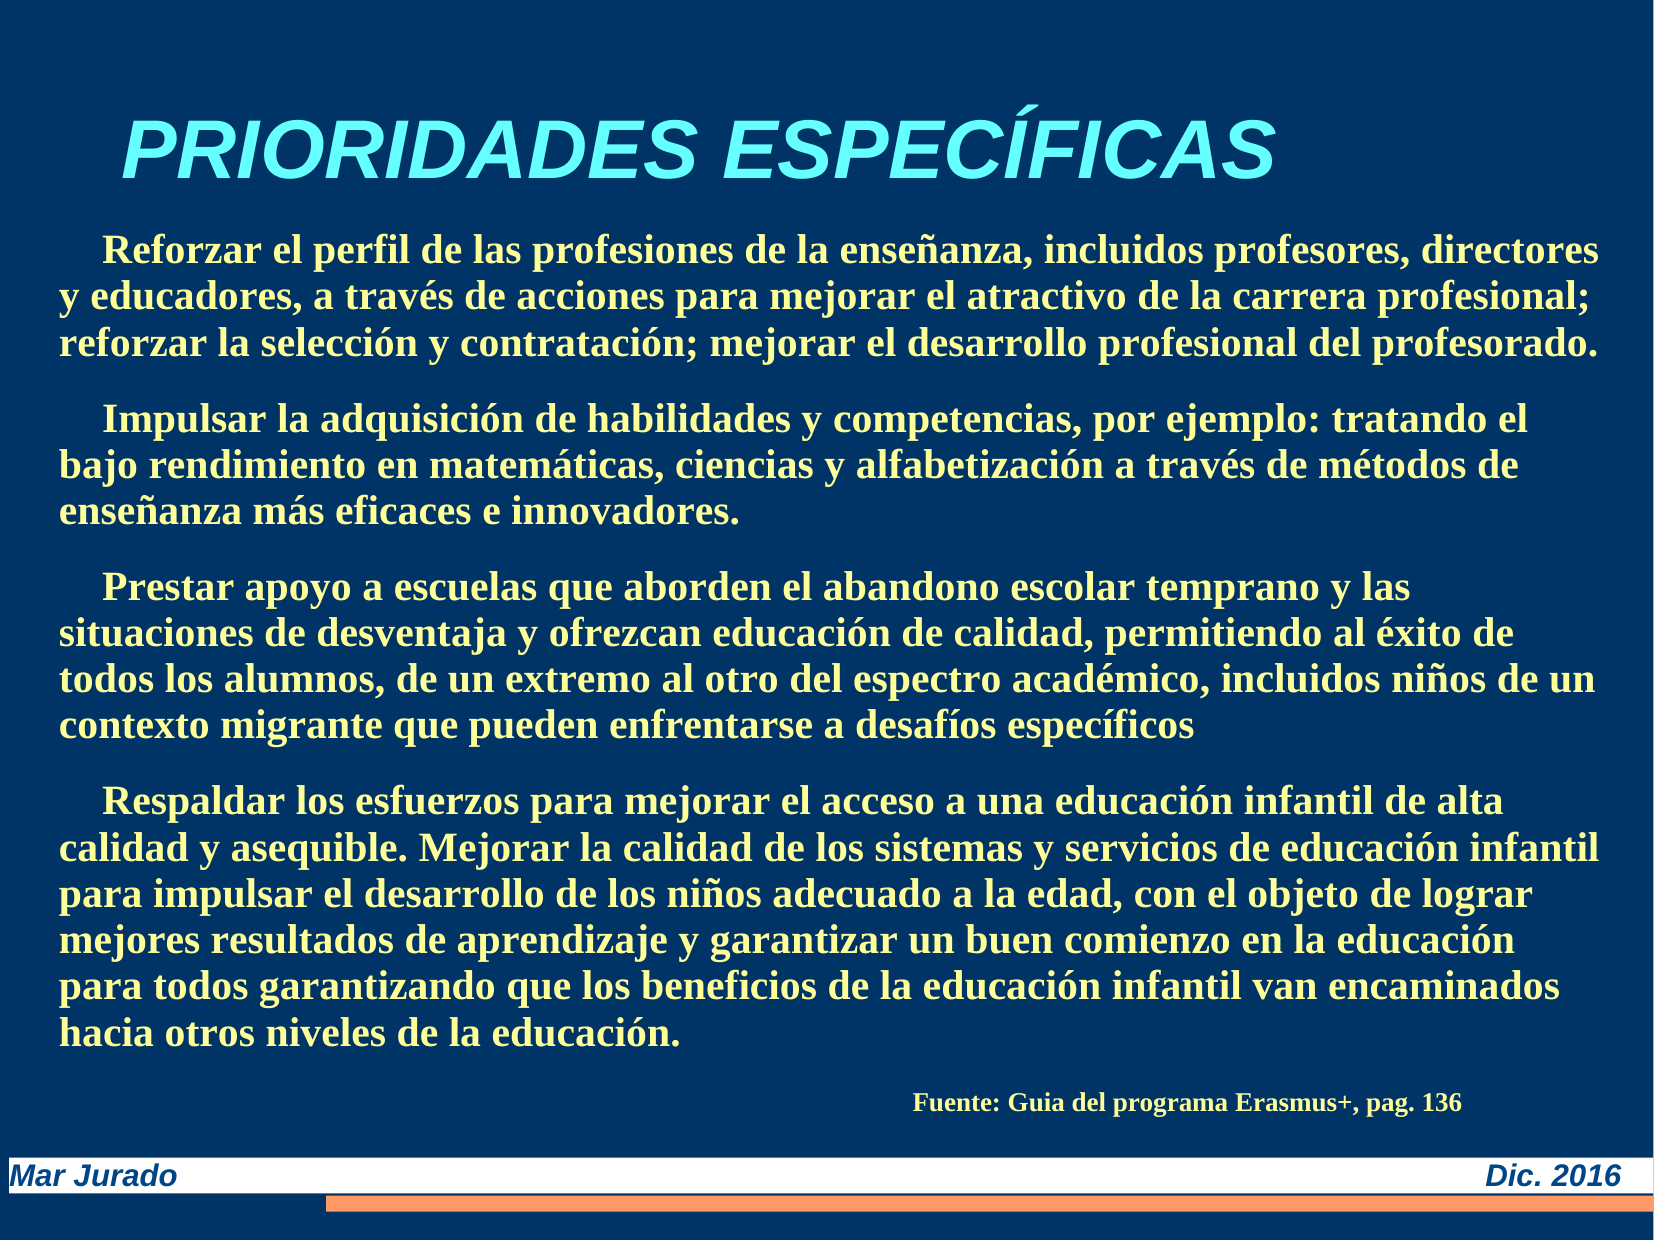

# PRIORIDADES ESPECÍFICAS
 Reforzar el perfil de las profesiones de la enseñanza, incluidos profesores, directores y educadores, a través de acciones para mejorar el atractivo de la carrera profesional; reforzar la selección y contratación; mejorar el desarrollo profesional del profesorado.
 Impulsar la adquisición de habilidades y competencias, por ejemplo: tratando el bajo rendimiento en matemáticas, ciencias y alfabetización a través de métodos de enseñanza más eficaces e innovadores.
 Prestar apoyo a escuelas que aborden el abandono escolar temprano y las situaciones de desventaja y ofrezcan educación de calidad, permitiendo al éxito de todos los alumnos, de un extremo al otro del espectro académico, incluidos niños de un contexto migrante que pueden enfrentarse a desafíos específicos
 Respaldar los esfuerzos para mejorar el acceso a una educación infantil de alta calidad y asequible. Mejorar la calidad de los sistemas y servicios de educación infantil para impulsar el desarrollo de los niños adecuado a la edad, con el objeto de lograr mejores resultados de aprendizaje y garantizar un buen comienzo en la educación para todos garantizando que los beneficios de la educación infantil van encaminados hacia otros niveles de la educación.
 Fuente: Guia del programa Erasmus+, pag. 136
Mar Jurado																		Dic. 2016